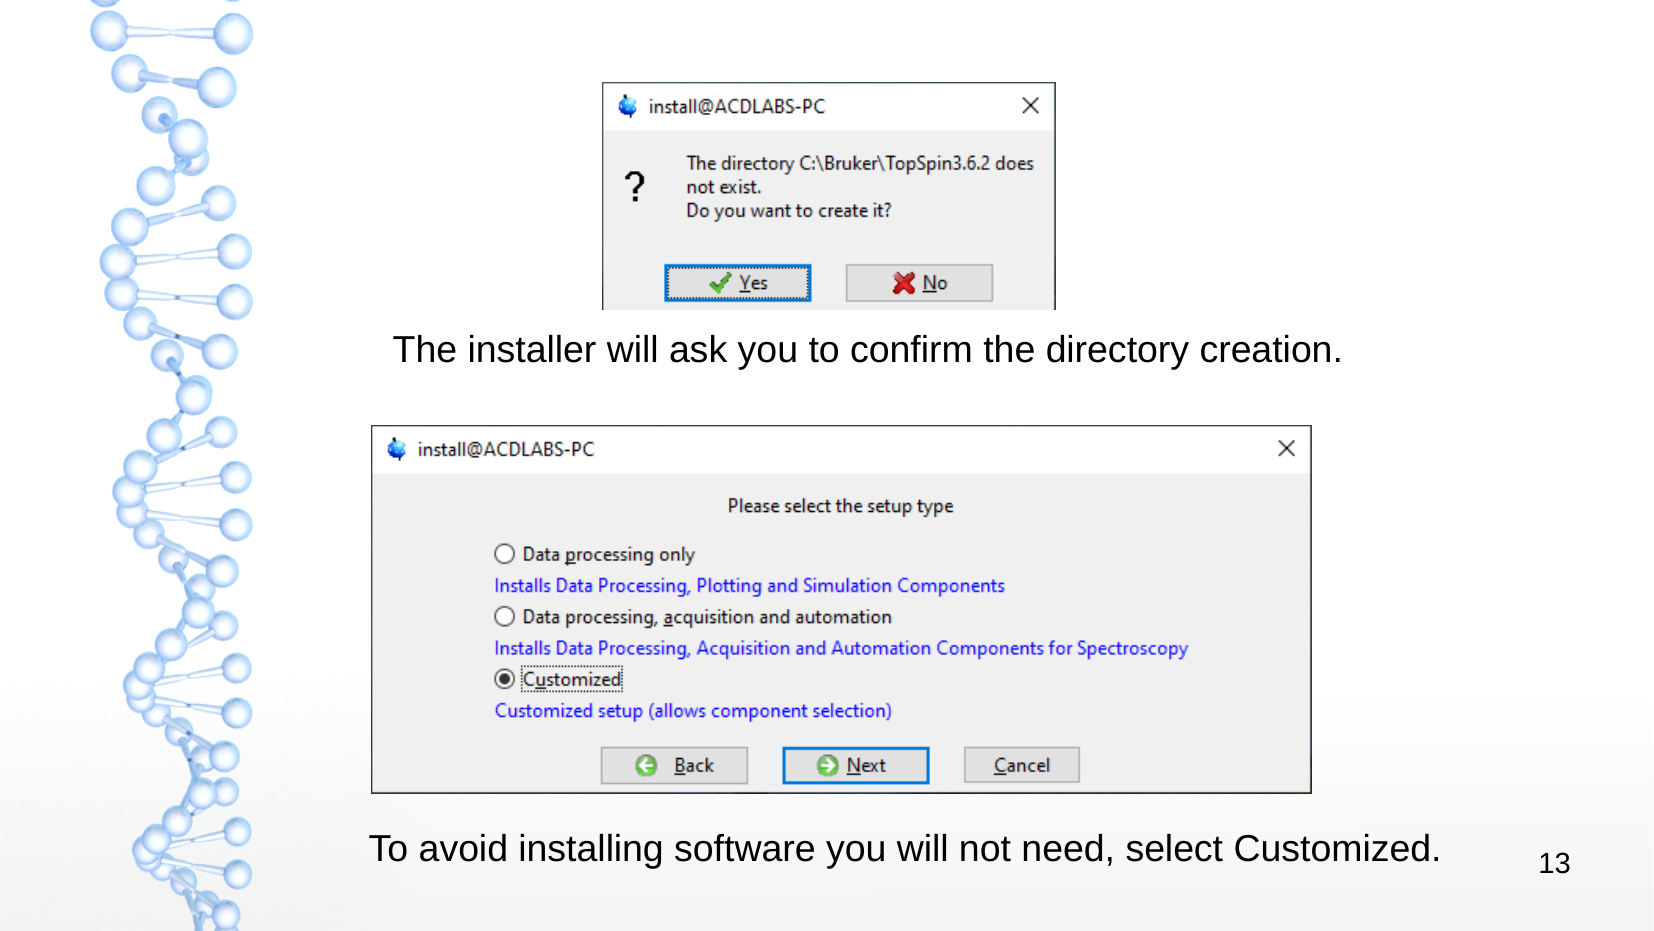

The installer will ask you to confirm the directory creation.
To avoid installing software you will not need, select Customized.
13